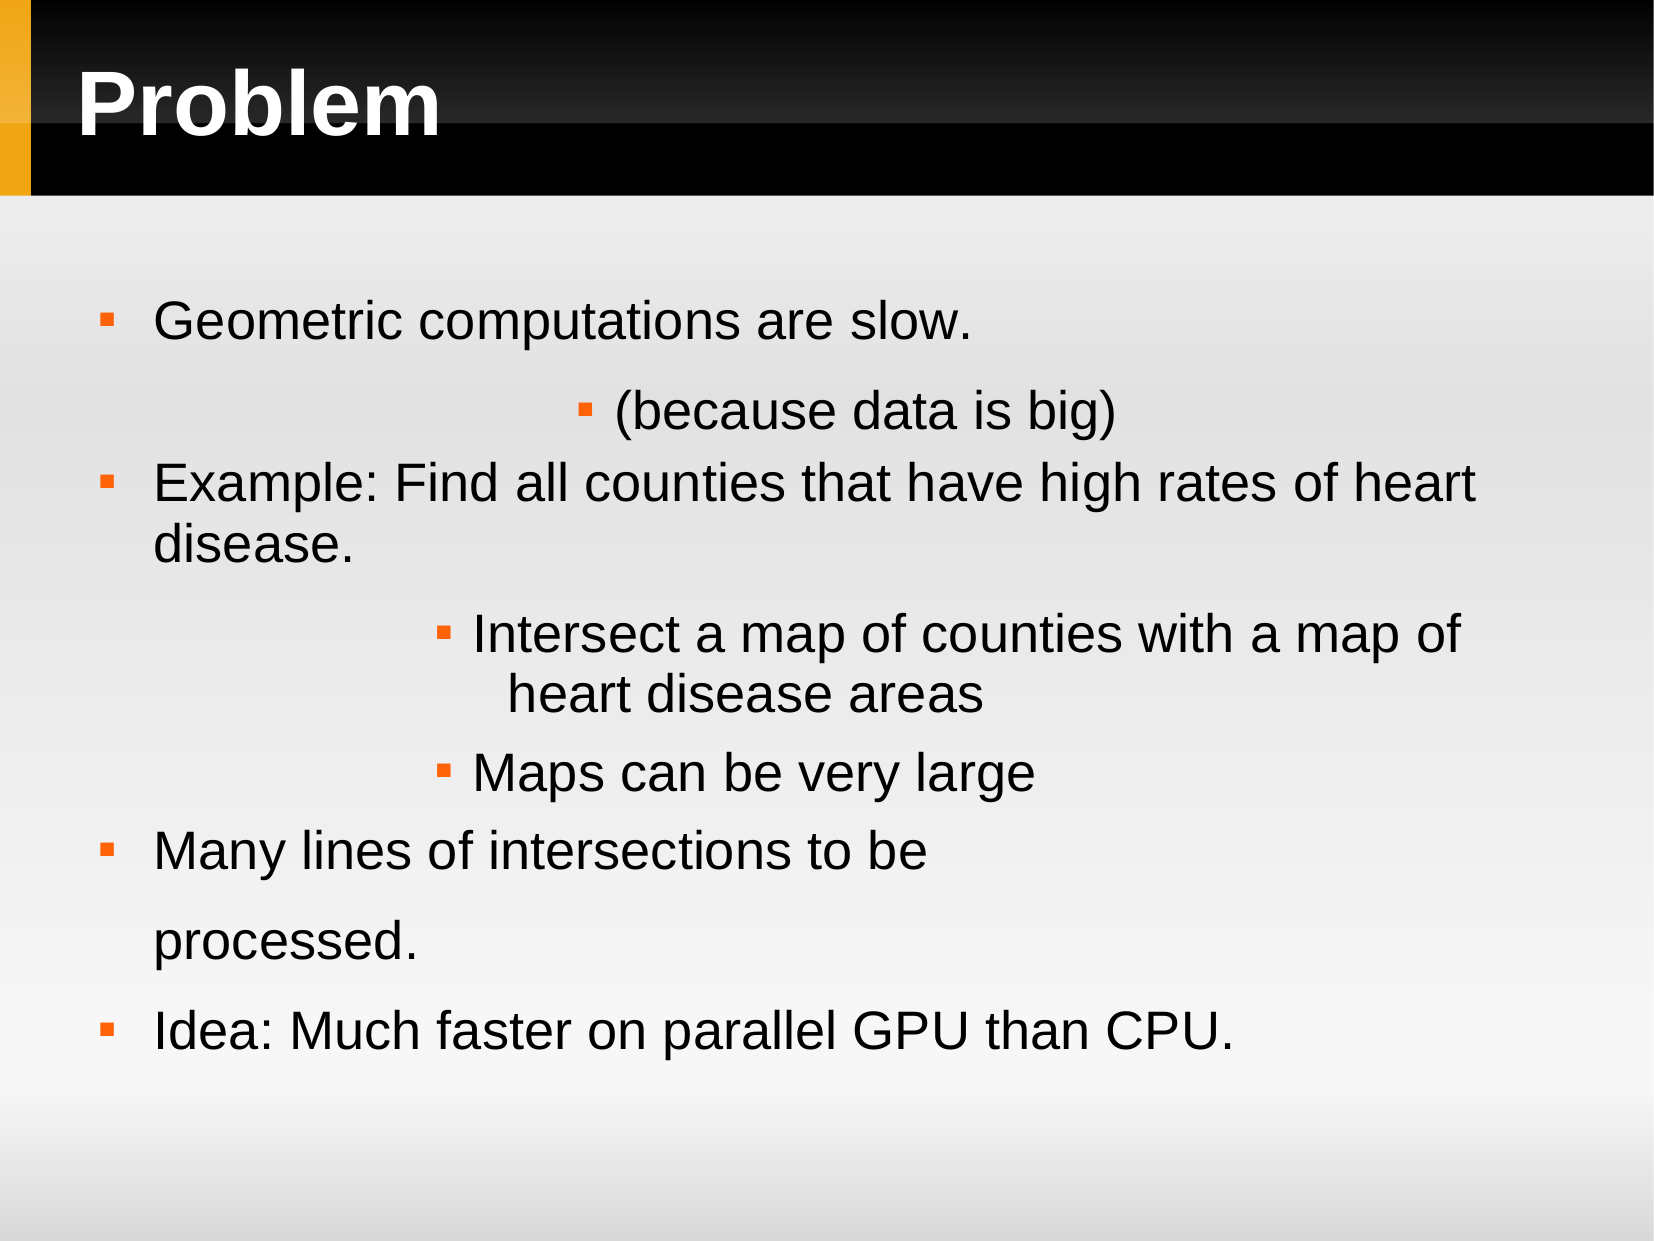

# Problem
Geometric computations are slow.
(because data is big)
Example: Find all counties that have high rates of heart disease.
Intersect a map of counties with a map of heart disease areas
Maps can be very large
Many lines of intersections to be
processed.
Idea: Much faster on parallel GPU than CPU.